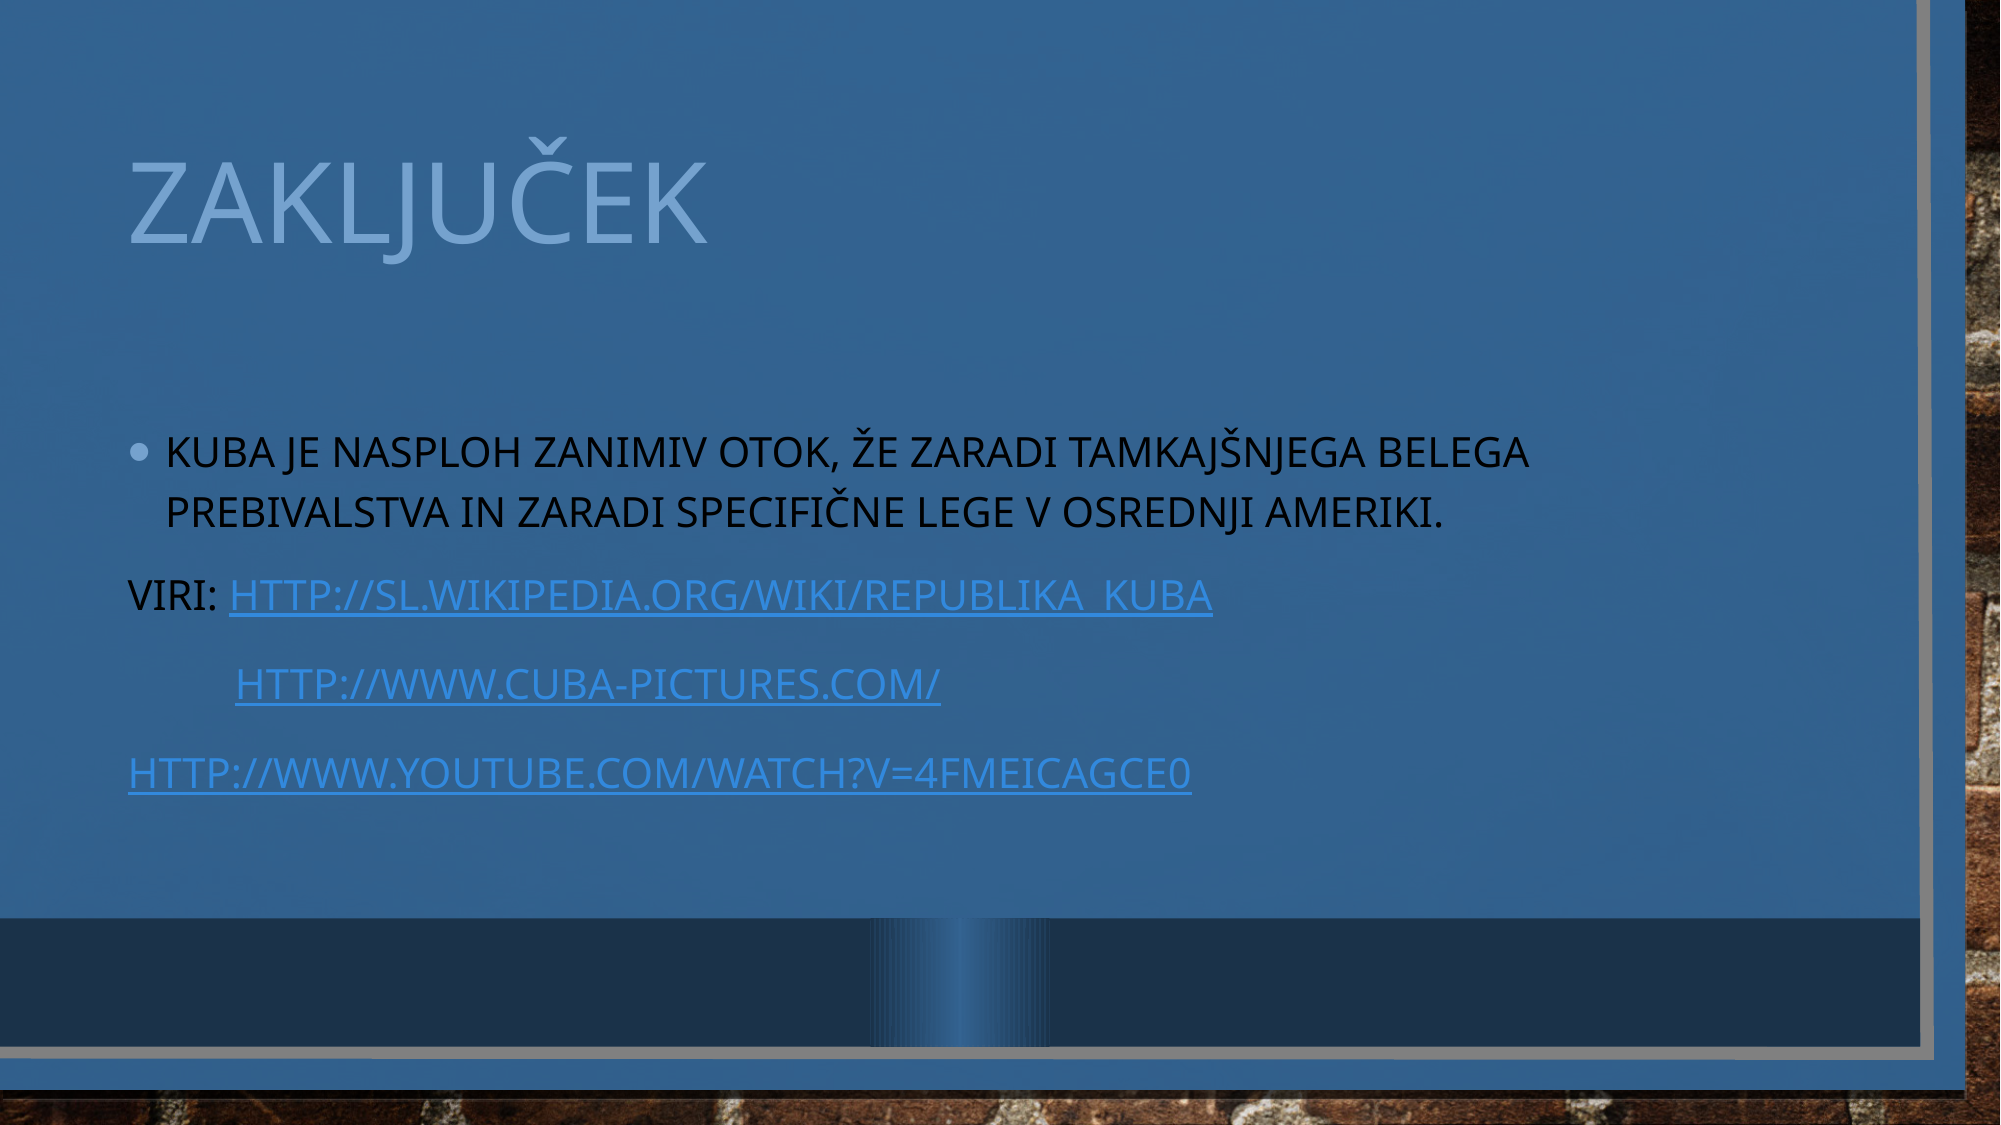

# ZAKLJUČEK
KUBA JE NASPLOH ZANIMIV OTOK, ŽE ZARADI TAMKAJŠNJEGA BELEGA PREBIVALSTVA IN ZARADI SPECIFIČNE LEGE V OSREDNJI AMERIKI.
Viri: http://sl.wikipedia.org/wiki/Republika_Kuba
 http://www.cuba-pictures.com/
http://www.youtube.com/watch?v=4fMeICagce0